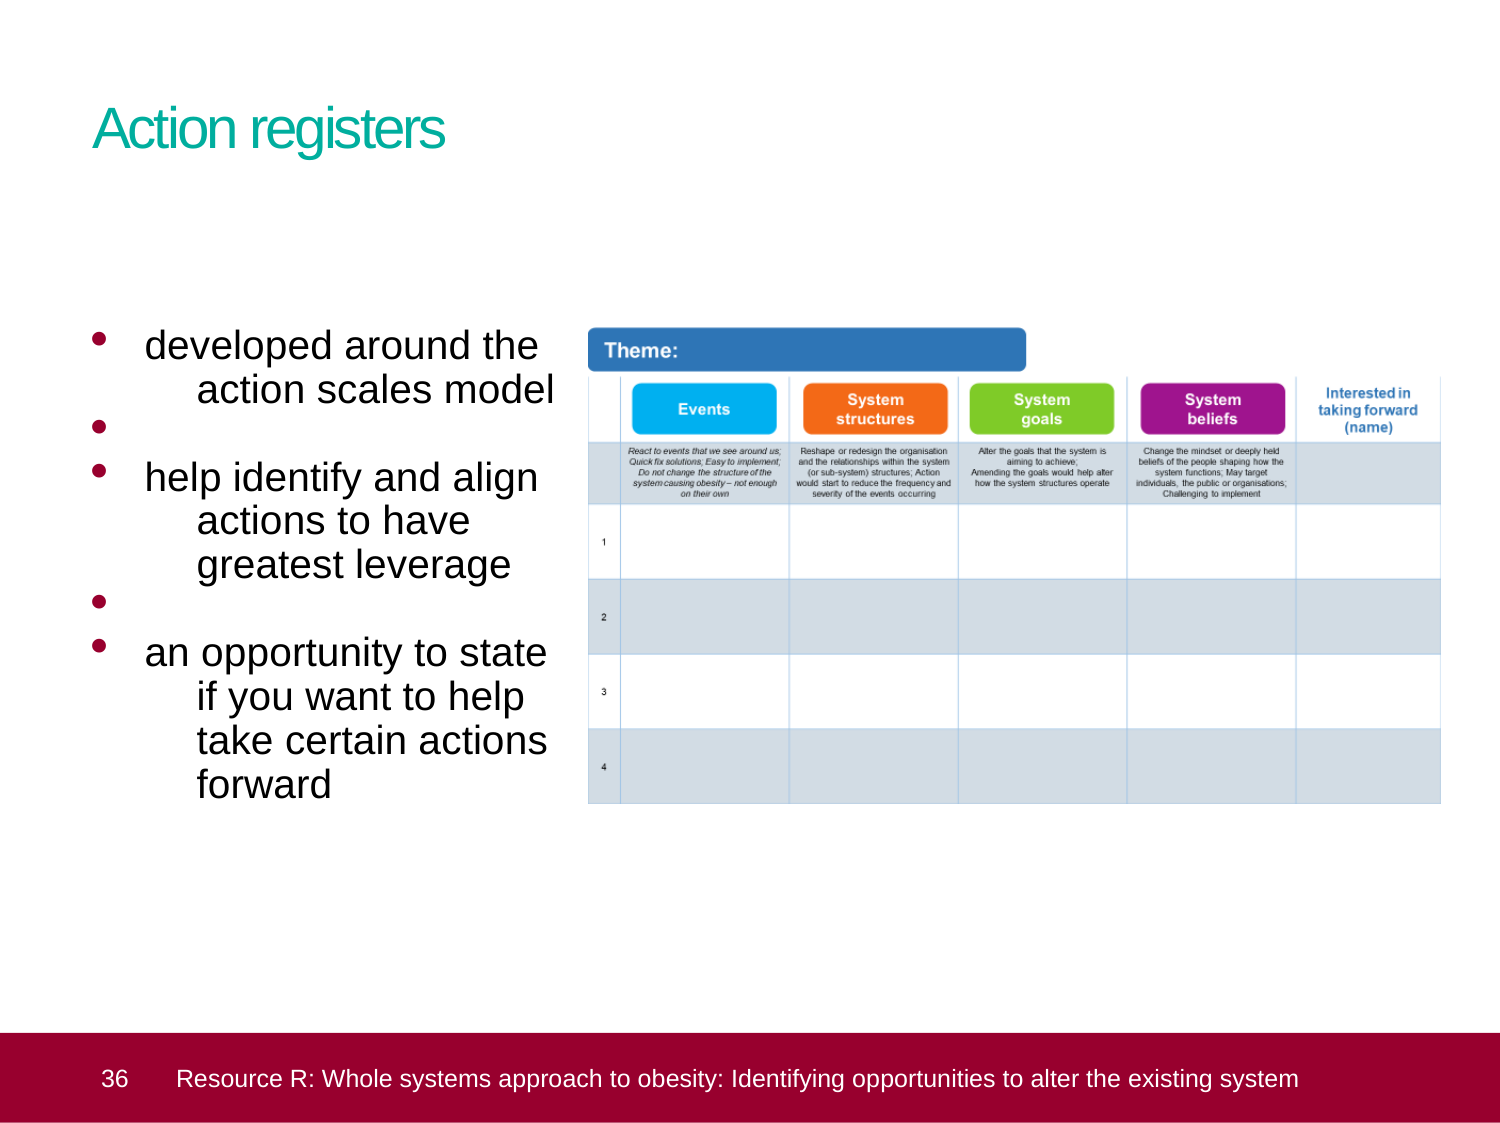

# Action registers
developed around the action scales model
help identify and align actions to have greatest leverage
an opportunity to state if you want to help take certain actions forward
 36
Resource R: Whole systems approach to obesity: Identifying opportunities to alter the existing system